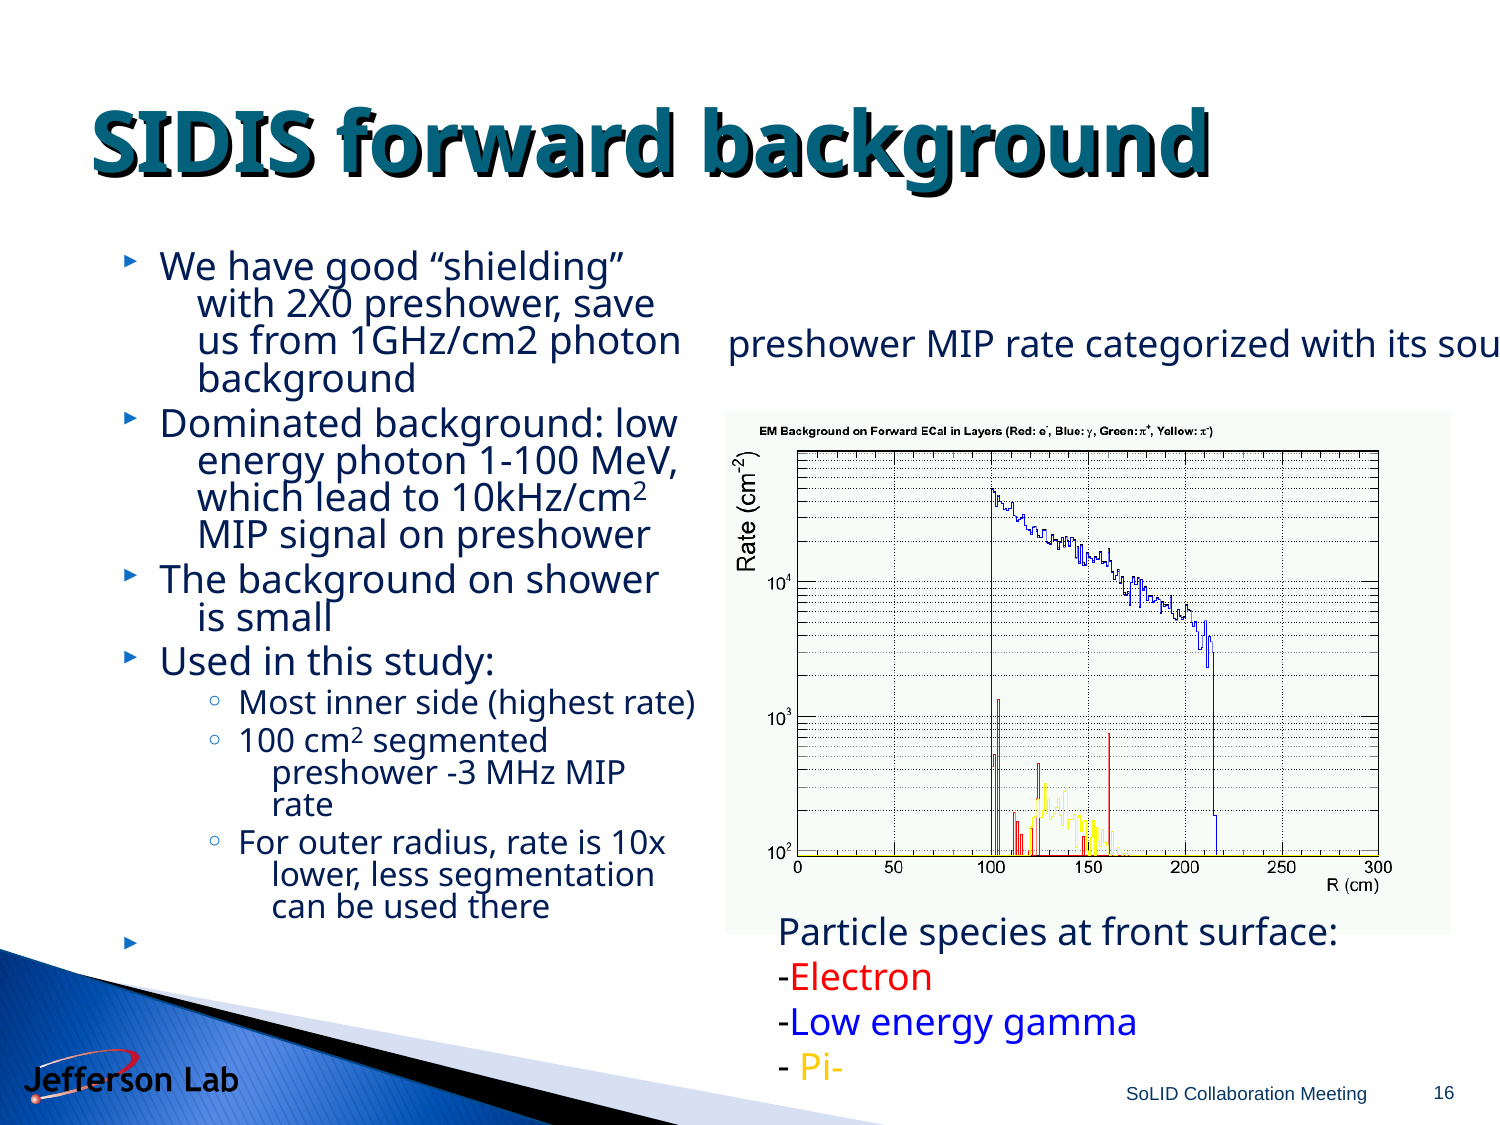

SIDIS forward background
# We have good “shielding” with 2X0 preshower, save us from 1GHz/cm2 photon background
Dominated background: low energy photon 1-100 MeV, which lead to 10kHz/cm2 MIP signal on preshower
The background on shower is small
Used in this study:
Most inner side (highest rate)
100 cm2 segmented preshower -3 MHz MIP rate
For outer radius, rate is 10x lower, less segmentation can be used there
preshower MIP rate categorized with its source
Particle species at front surface:
Electron
Low energy gamma
 Pi-
SoLID Collaboration Meeting
16